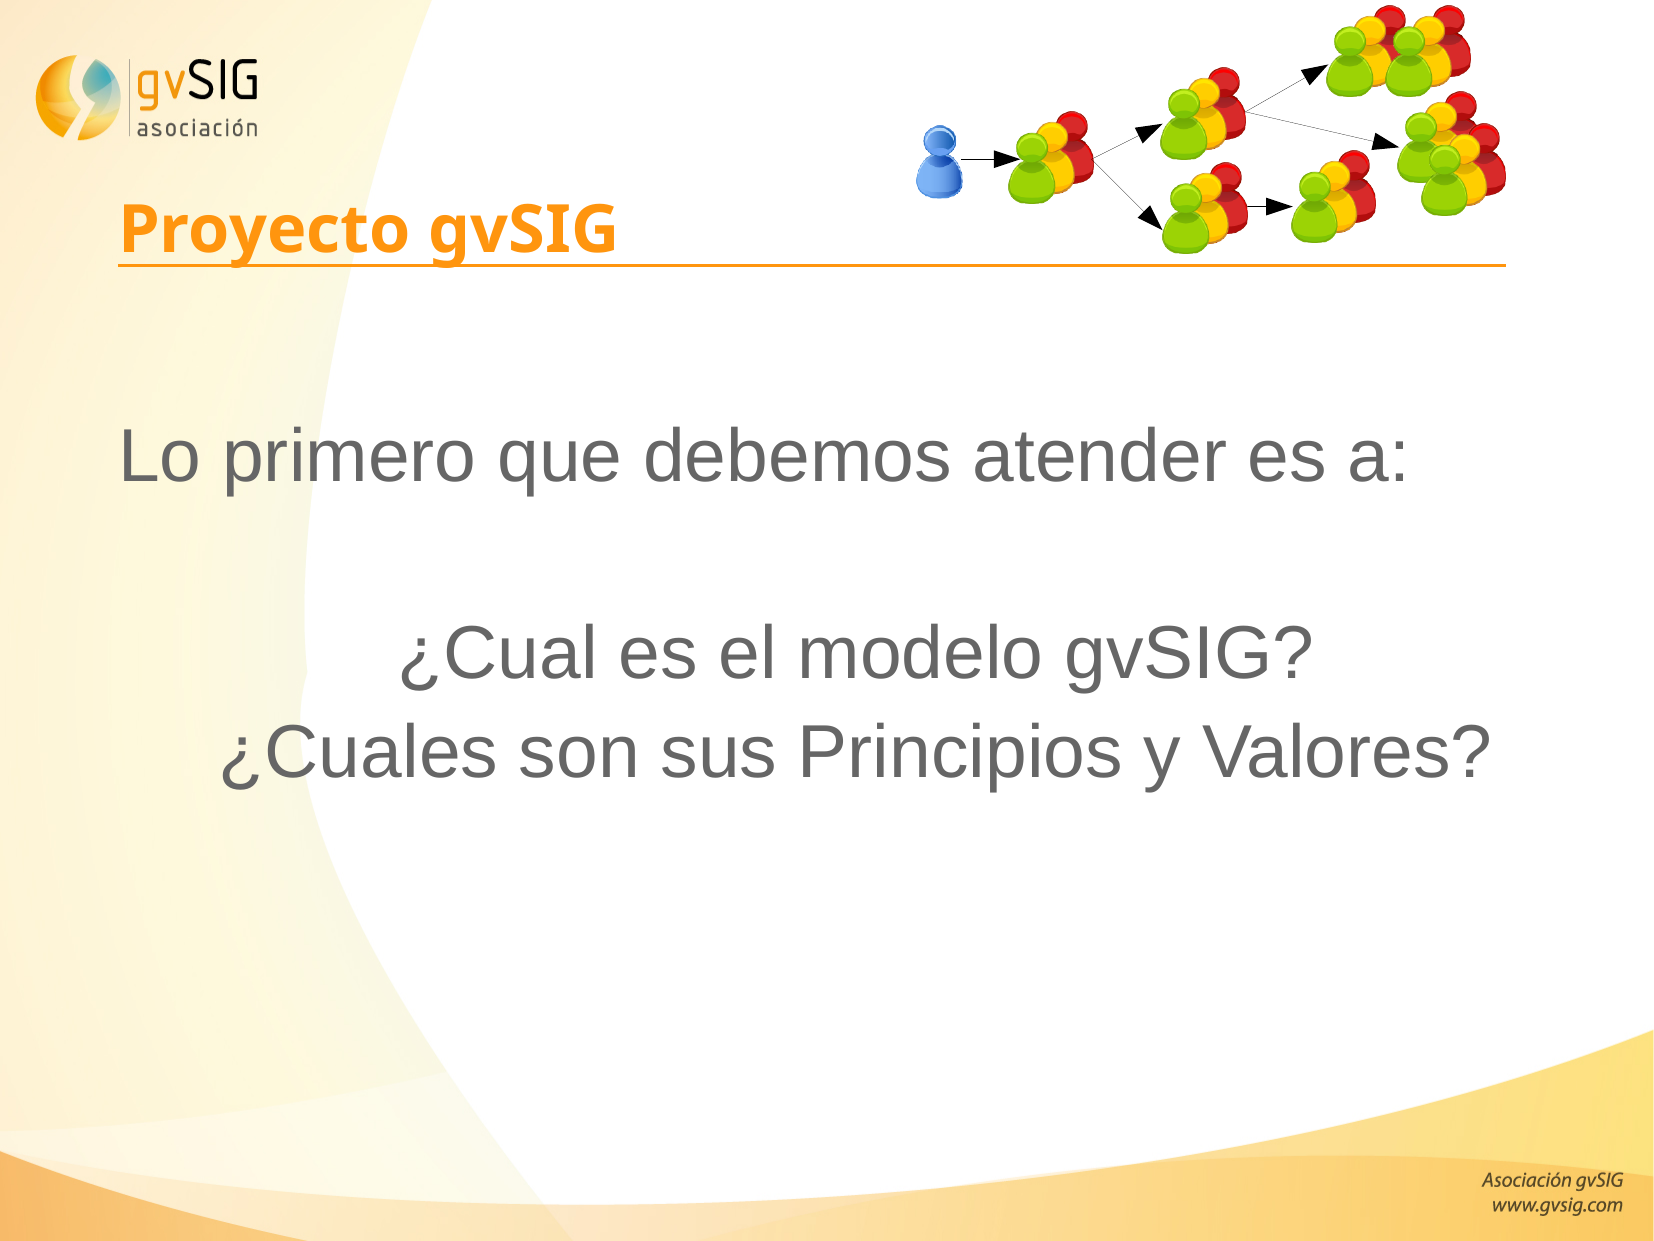

# Proyecto gvSIG
Lo primero que debemos atender es a:
¿Cual es el modelo gvSIG?
¿Cuales son sus Principios y Valores?